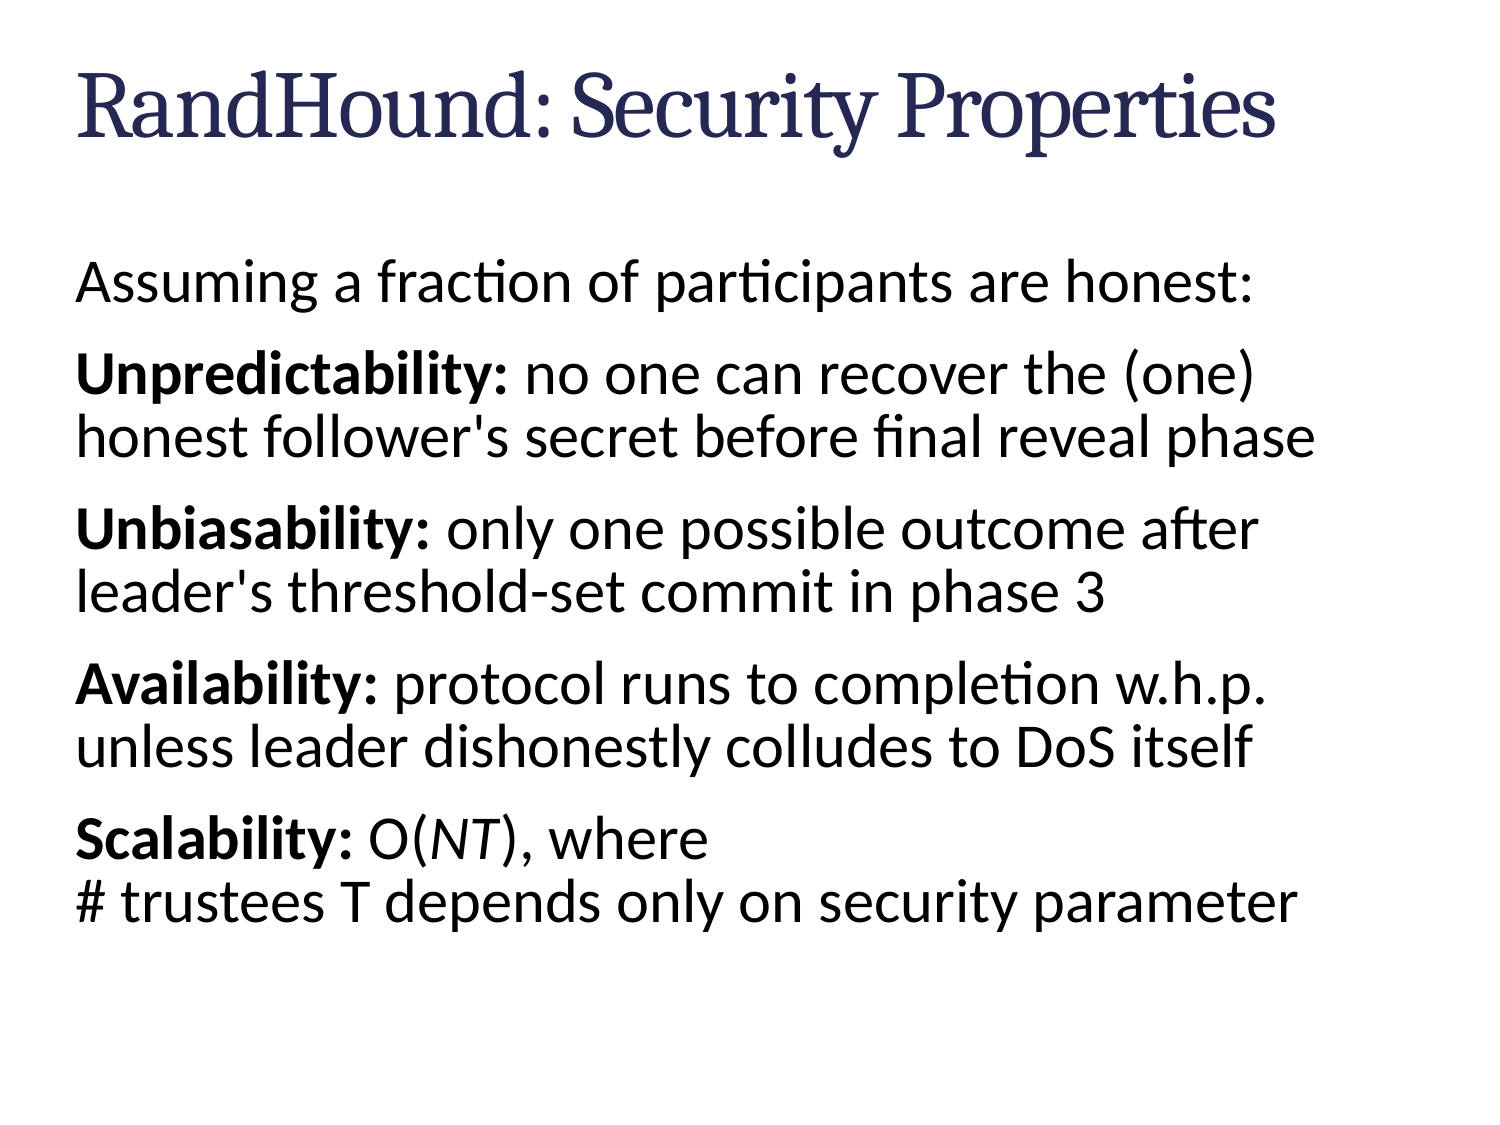

# RandHound: Security Properties
Assuming a fraction of participants are honest:
Unpredictability: no one can recover the (one) honest follower's secret before final reveal phase
Unbiasability: only one possible outcome after
leader's threshold-set commit in phase 3
Availability: protocol runs to completion w.h.p.
unless leader dishonestly colludes to DoS itself
Scalability: O(NT), where
# trustees T depends only on security parameter